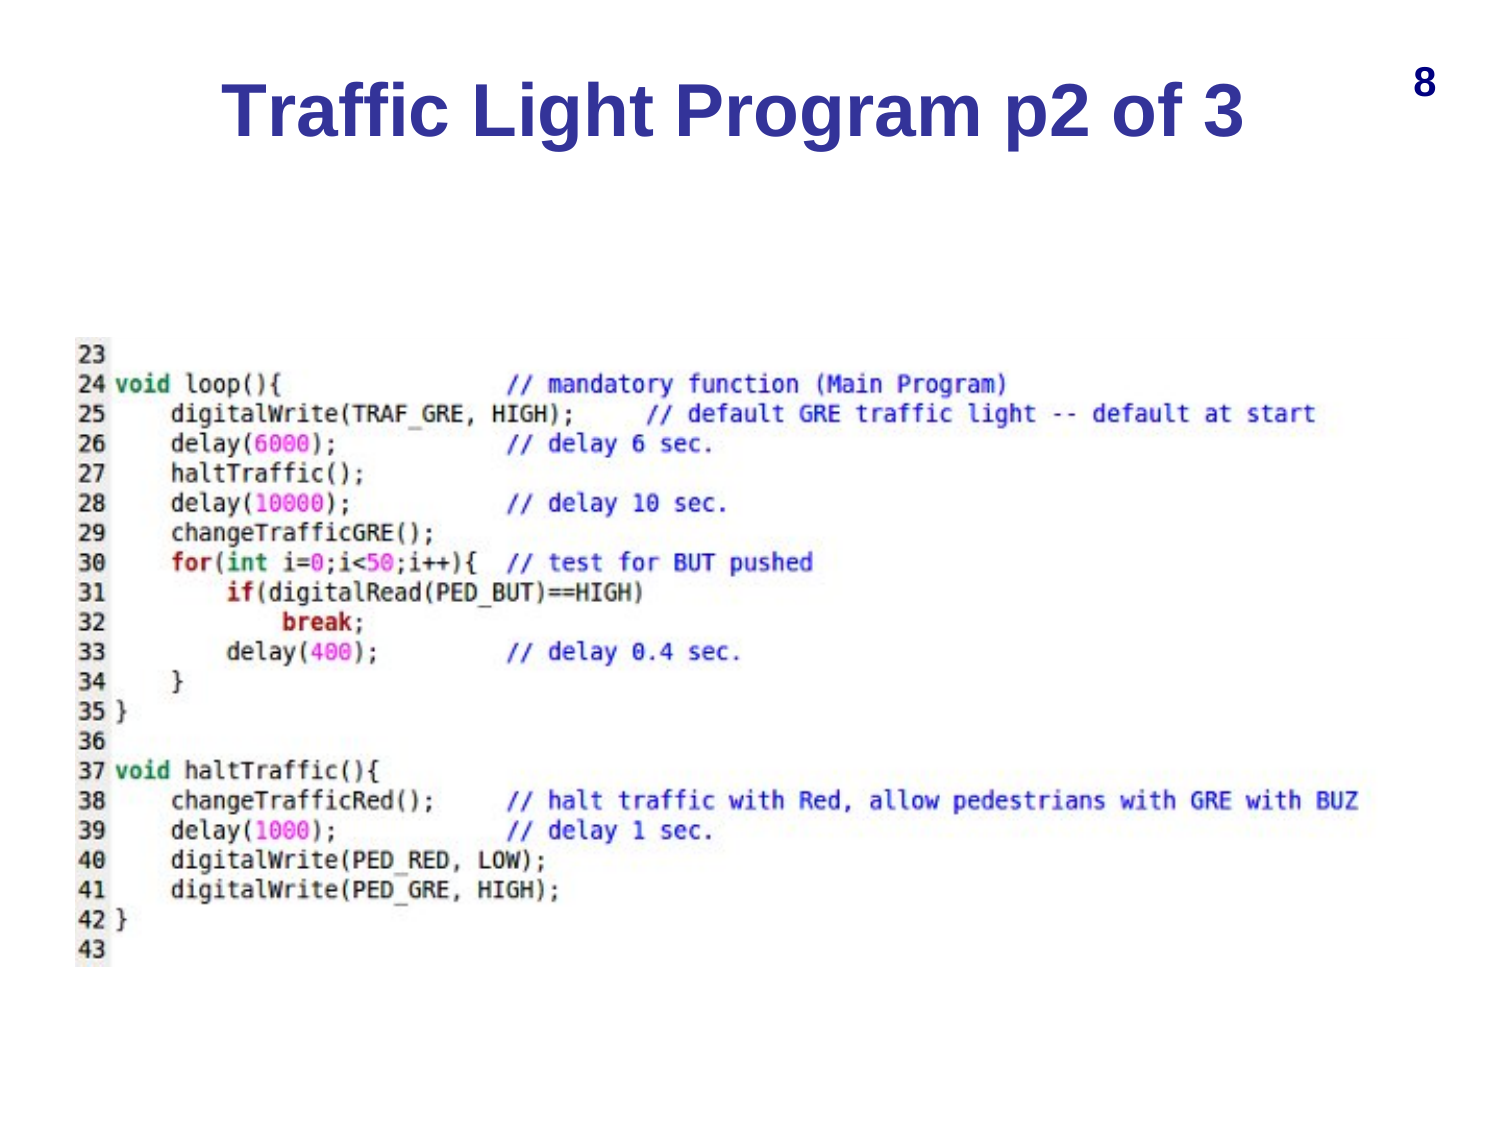

8
# Traffic Light Program p2 of 3